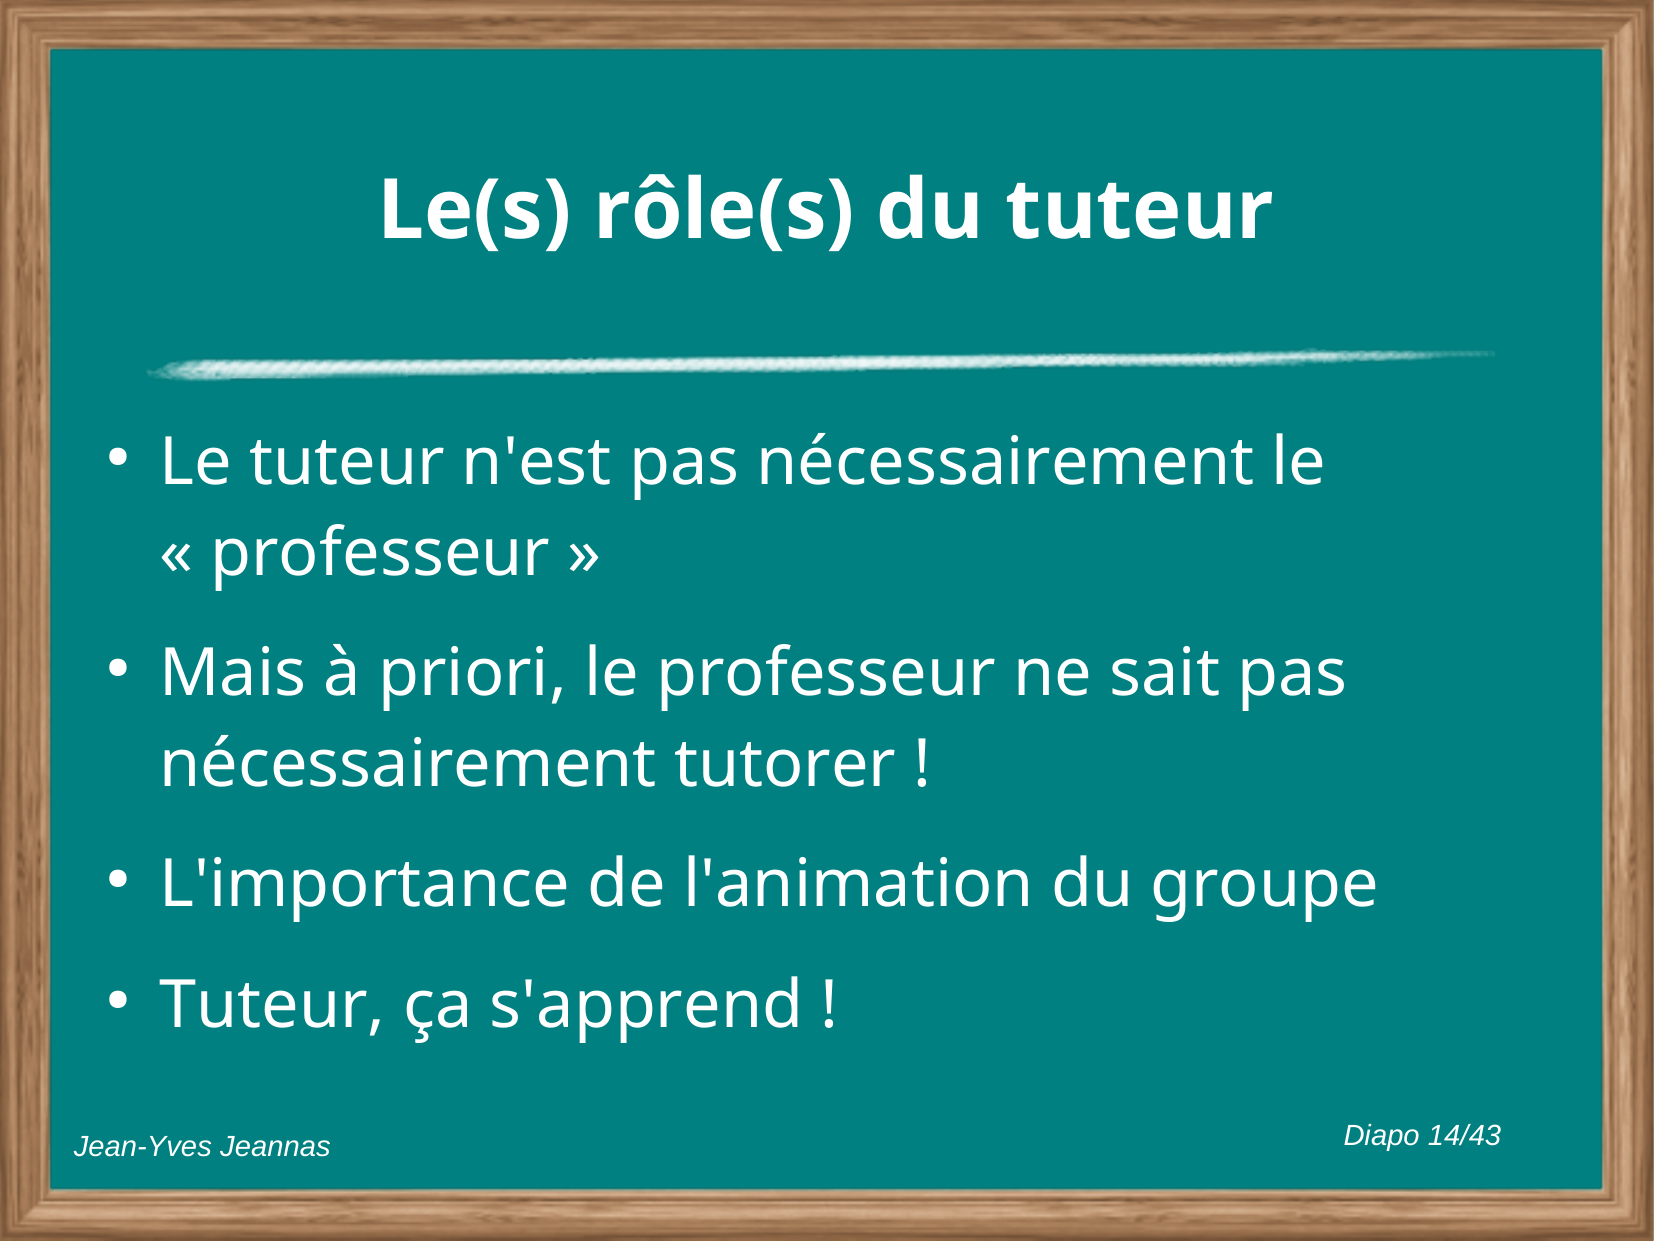

# Le(s) rôle(s) du tuteur
Le tuteur n'est pas nécessairement le « professeur »
Mais à priori, le professeur ne sait pas nécessairement tutorer !
L'importance de l'animation du groupe
Tuteur, ça s'apprend !